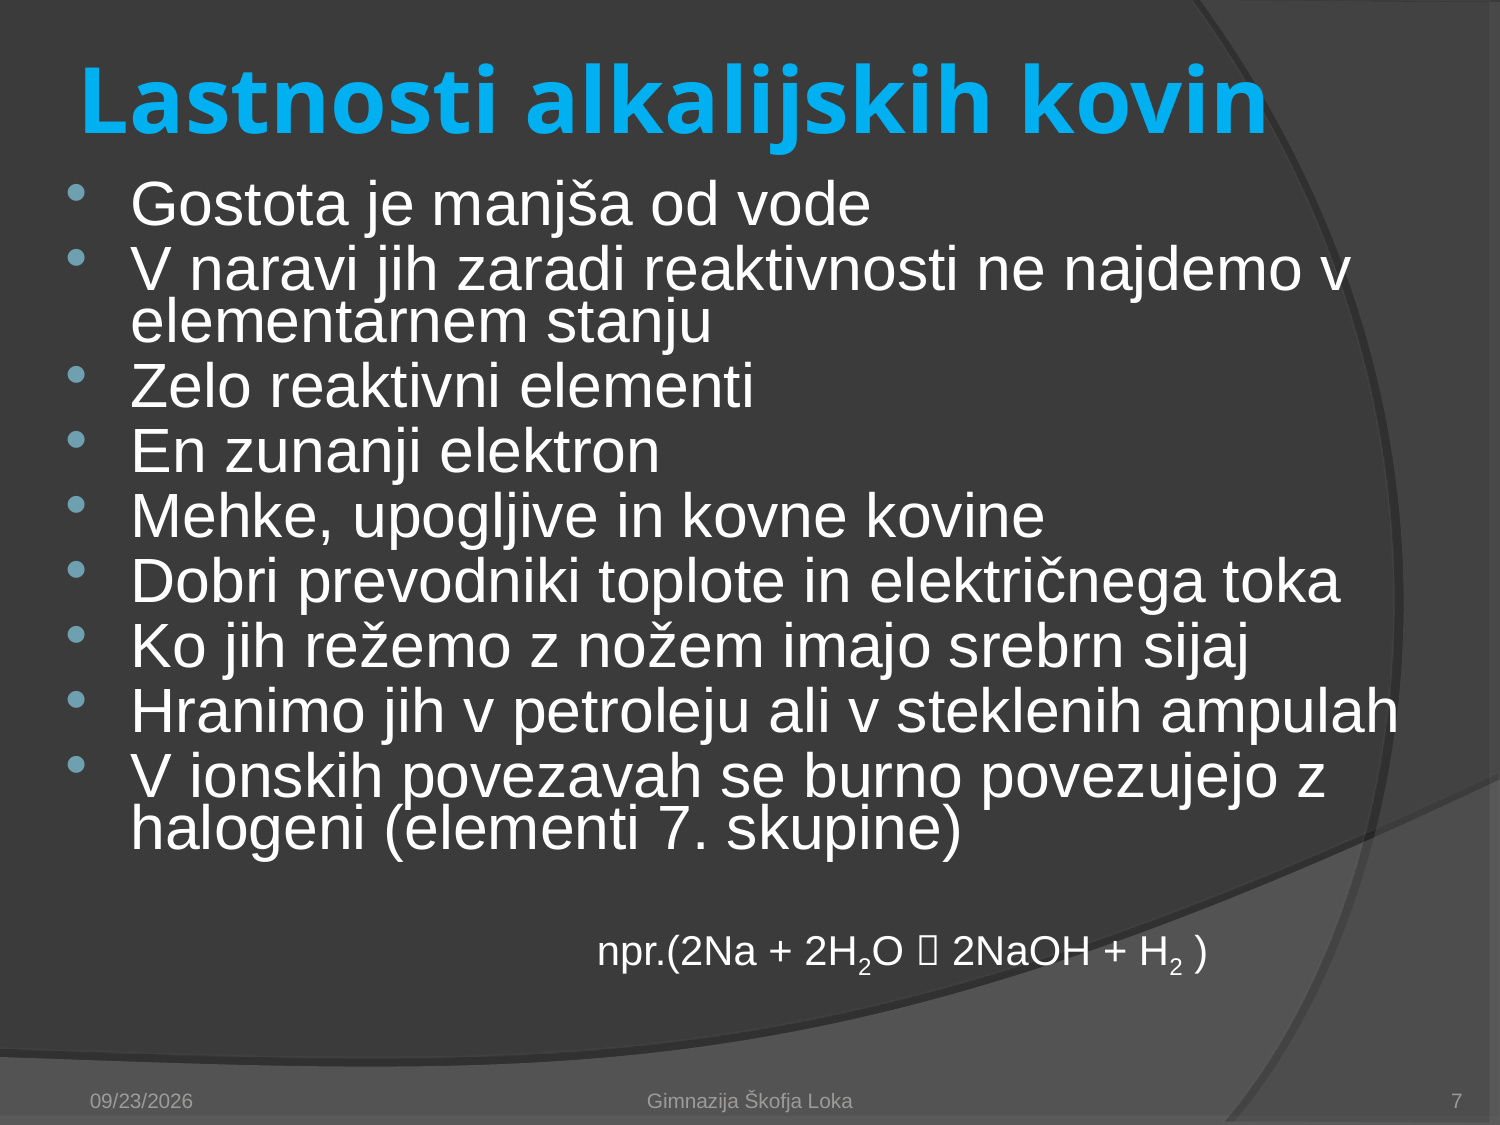

# Lastnosti alkalijskih kovin
Gostota je manjša od vode
V naravi jih zaradi reaktivnosti ne najdemo v elementarnem stanju
Zelo reaktivni elementi
En zunanji elektron
Mehke, upogljive in kovne kovine
Dobri prevodniki toplote in električnega toka
Ko jih režemo z nožem imajo srebrn sijaj
Hranimo jih v petroleju ali v steklenih ampulah
V ionskih povezavah se burno povezujejo z halogeni (elementi 7. skupine)
 npr.(2Na + 2H2O  2NaOH + H2 )
Gimnazija Škofja Loka